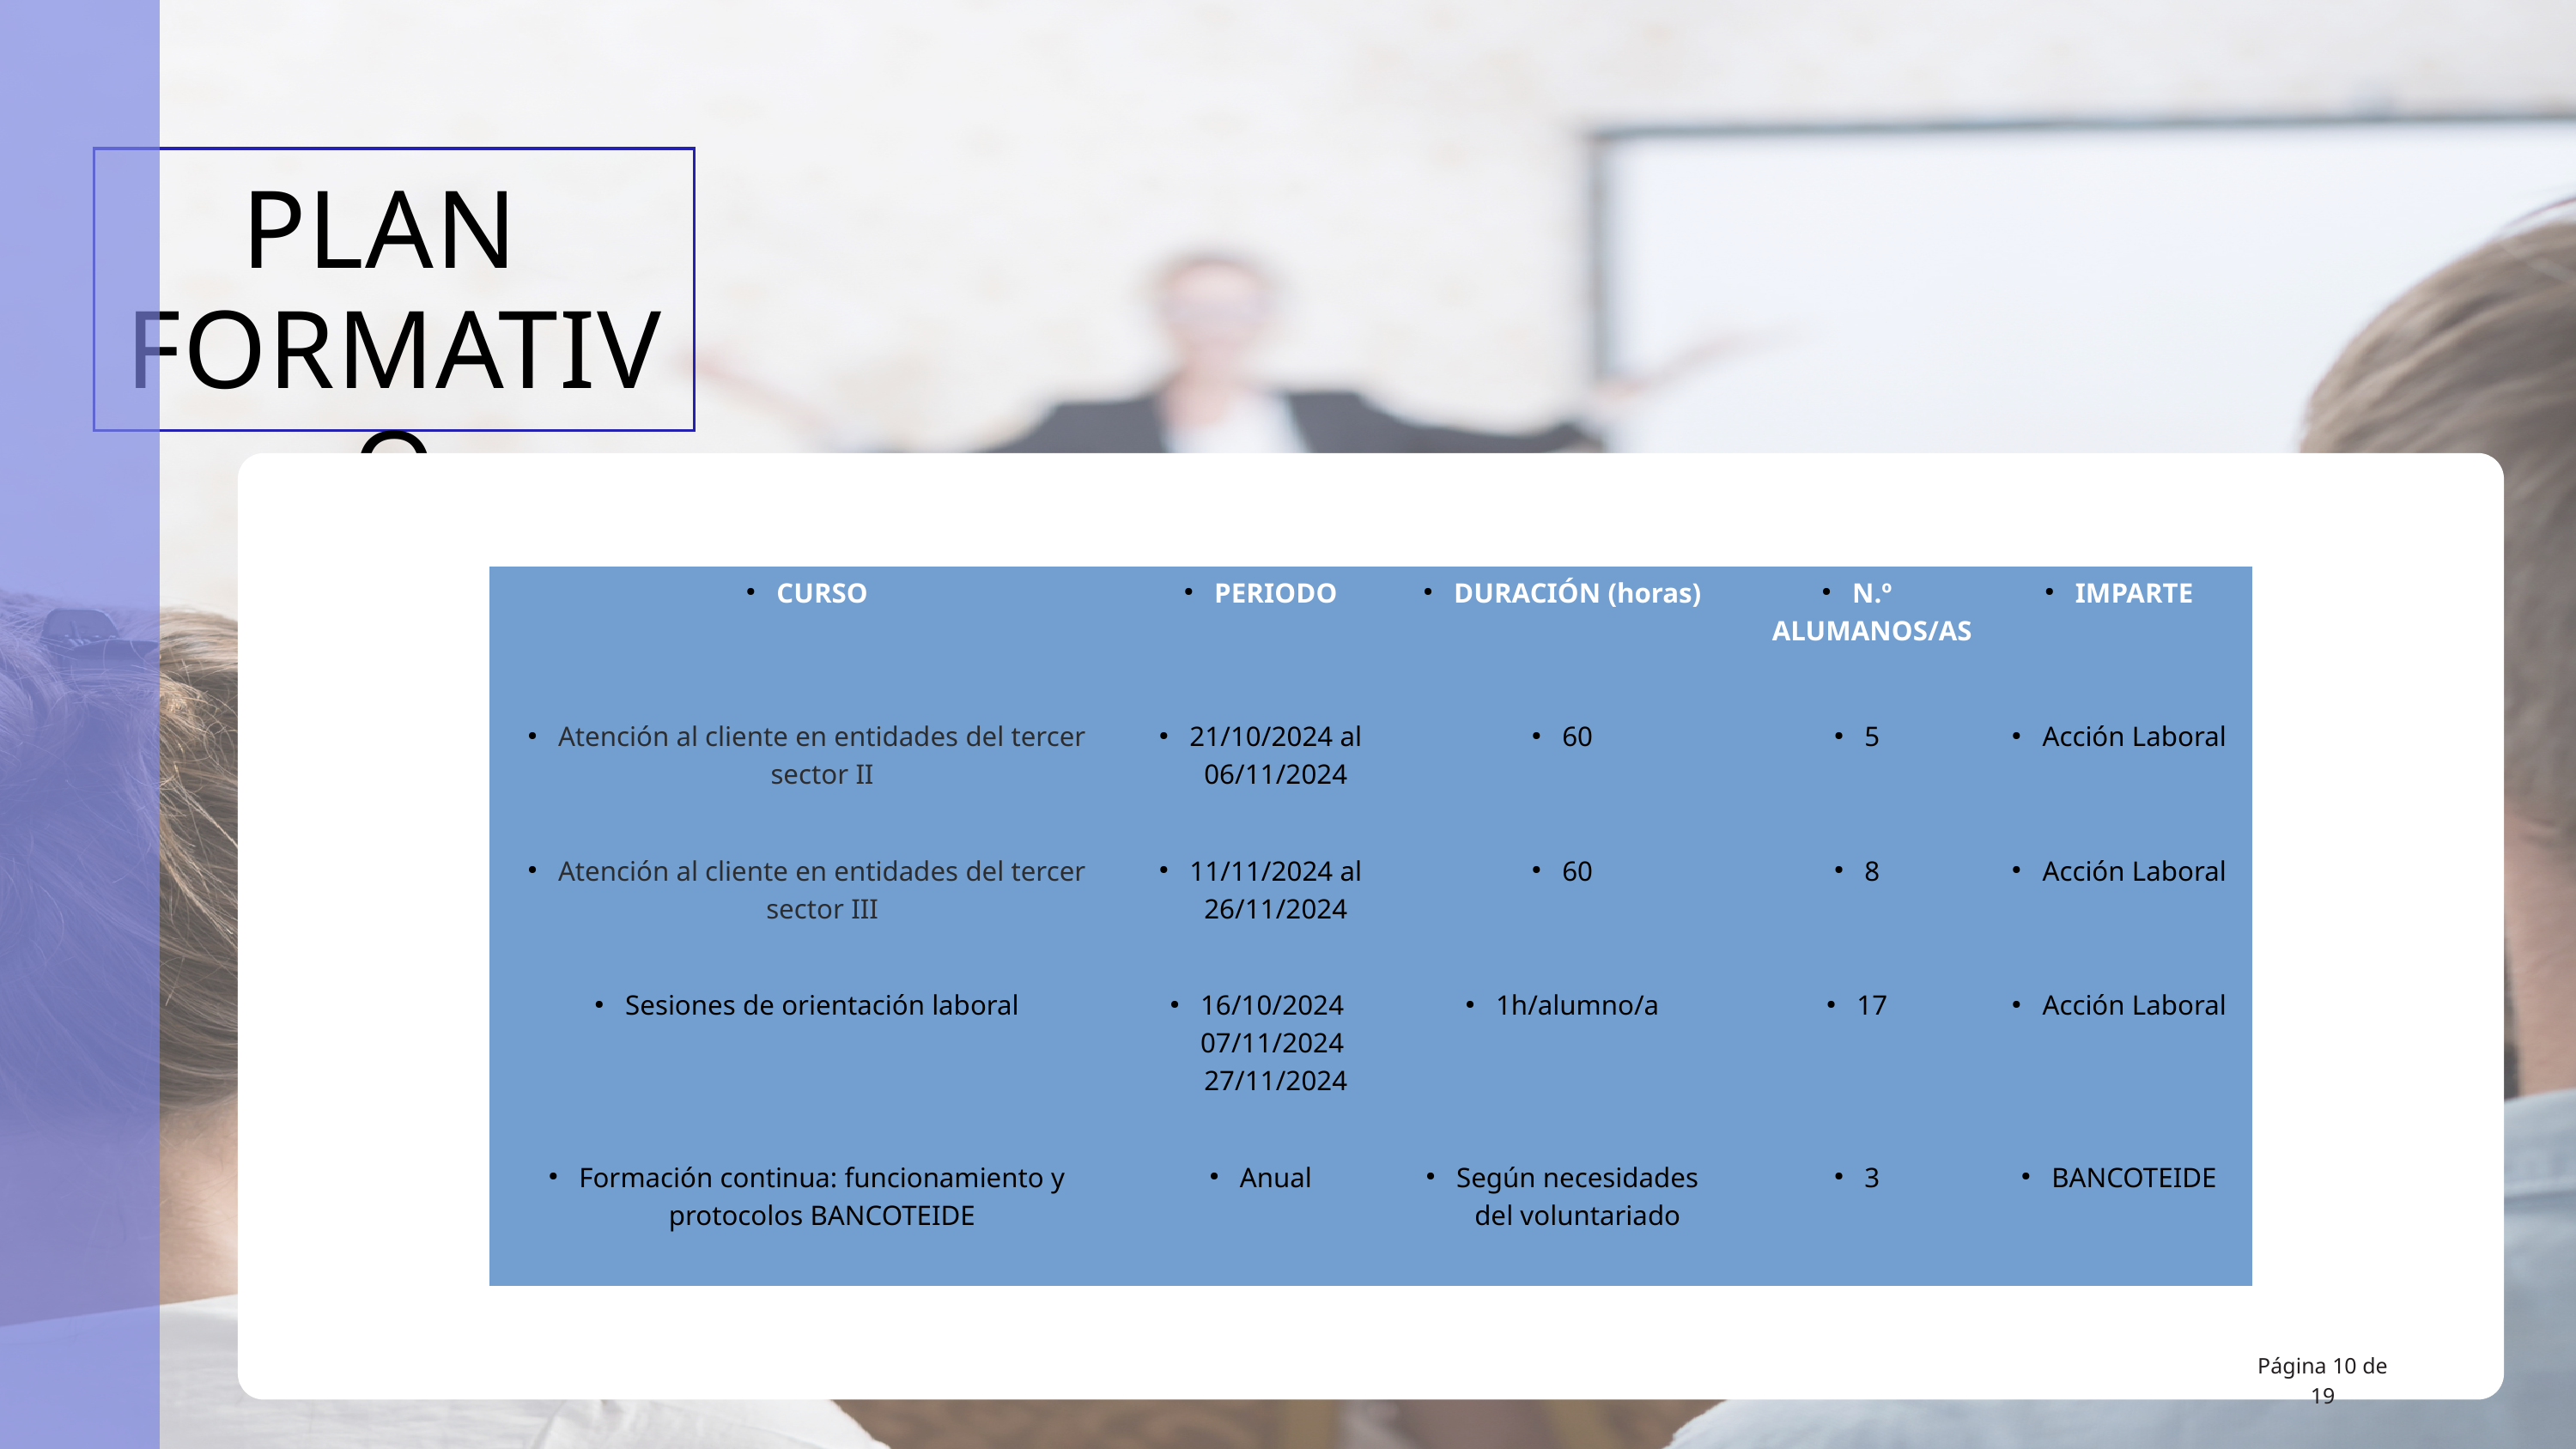

PLAN
FORMATIVO
| CURSO | PERIODO | DURACIÓN (horas) | N.º ALUMANOS/AS | IMPARTE |
| --- | --- | --- | --- | --- |
| Atención al cliente en entidades del tercer sector II | 21/10/2024 al 06/11/2024 | 60 | 5 | Acción Laboral |
| Atención al cliente en entidades del tercer sector III | 11/11/2024 al 26/11/2024 | 60 | 8 | Acción Laboral |
| Sesiones de orientación laboral | 16/10/2024 07/11/2024 27/11/2024 | 1h/alumno/a | 17 | Acción Laboral |
| Formación continua: funcionamiento y protocolos BANCOTEIDE | Anual | Según necesidades del voluntariado | 3 | BANCOTEIDE |
Página 10 de 19